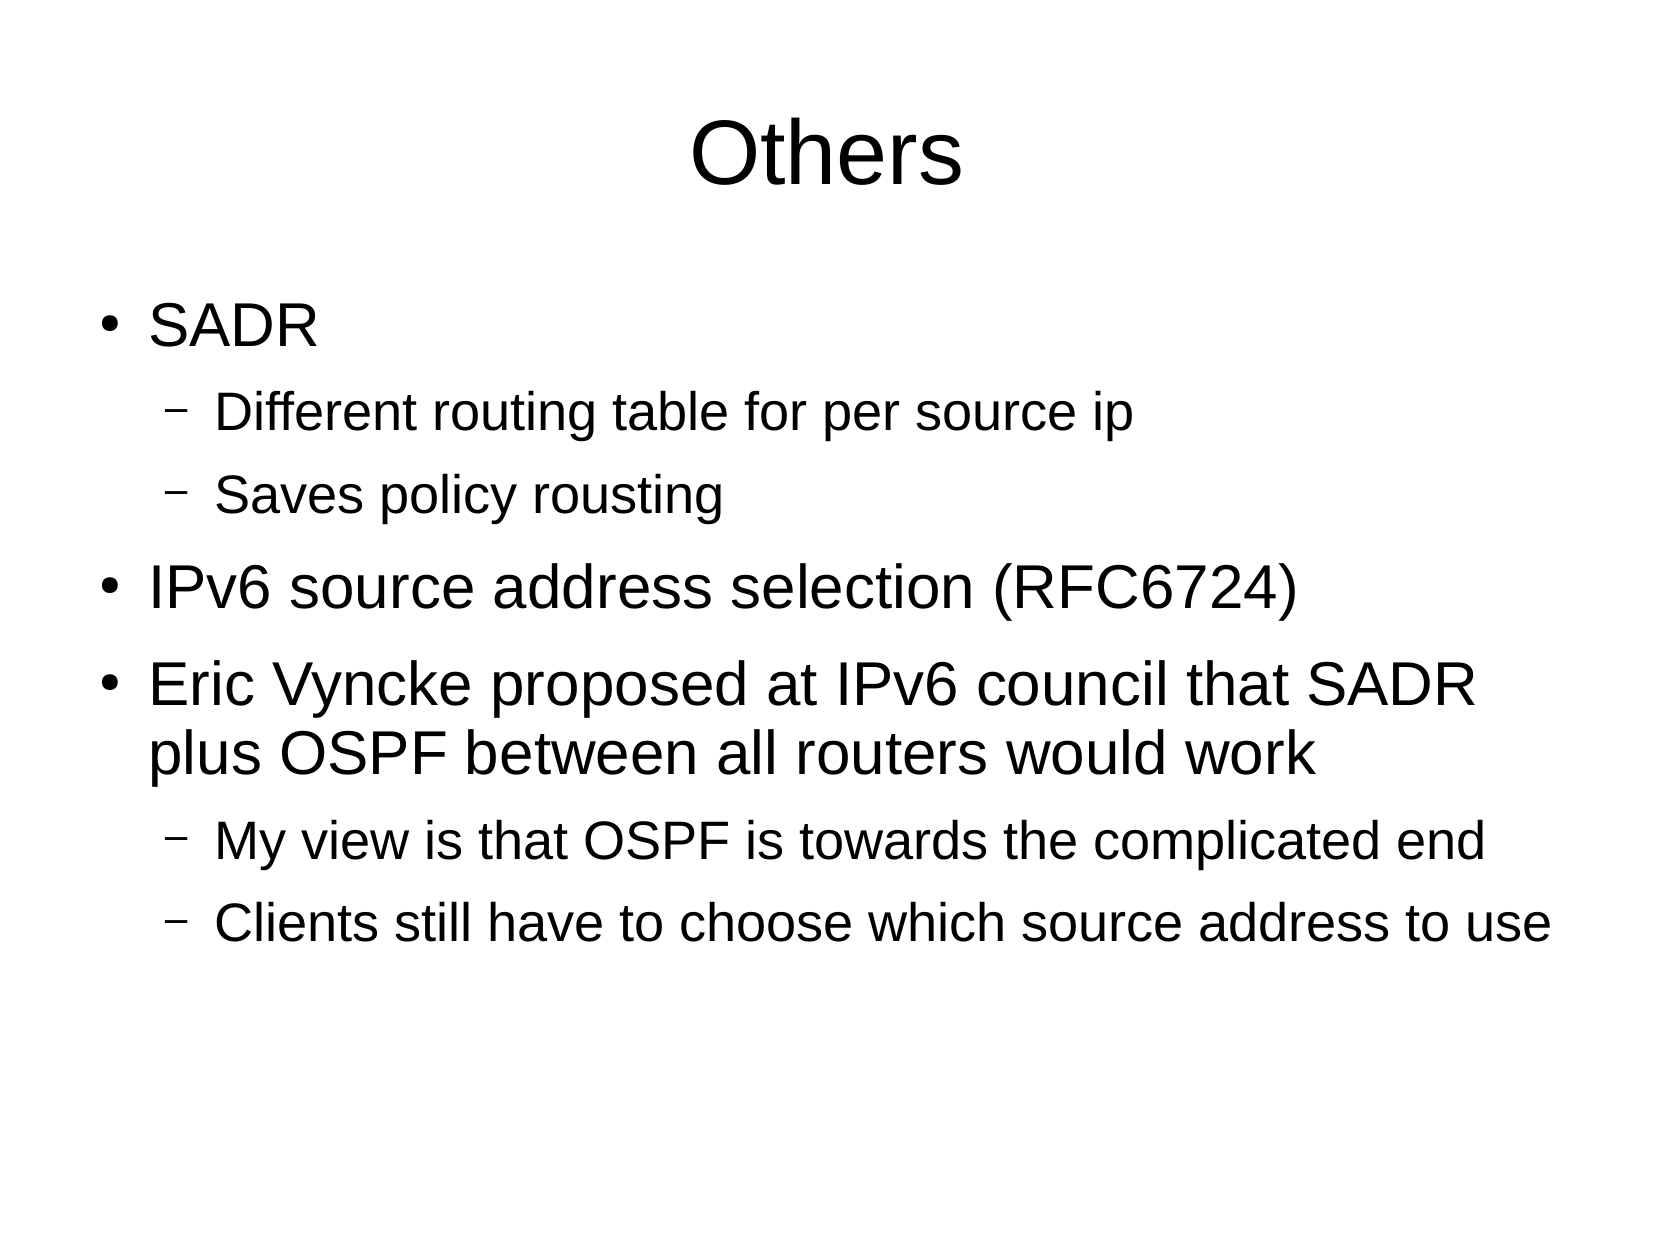

# Others
SADR
Different routing table for per source ip
Saves policy rousting
IPv6 source address selection (RFC6724)
Eric Vyncke proposed at IPv6 council that SADR plus OSPF between all routers would work
My view is that OSPF is towards the complicated end
Clients still have to choose which source address to use